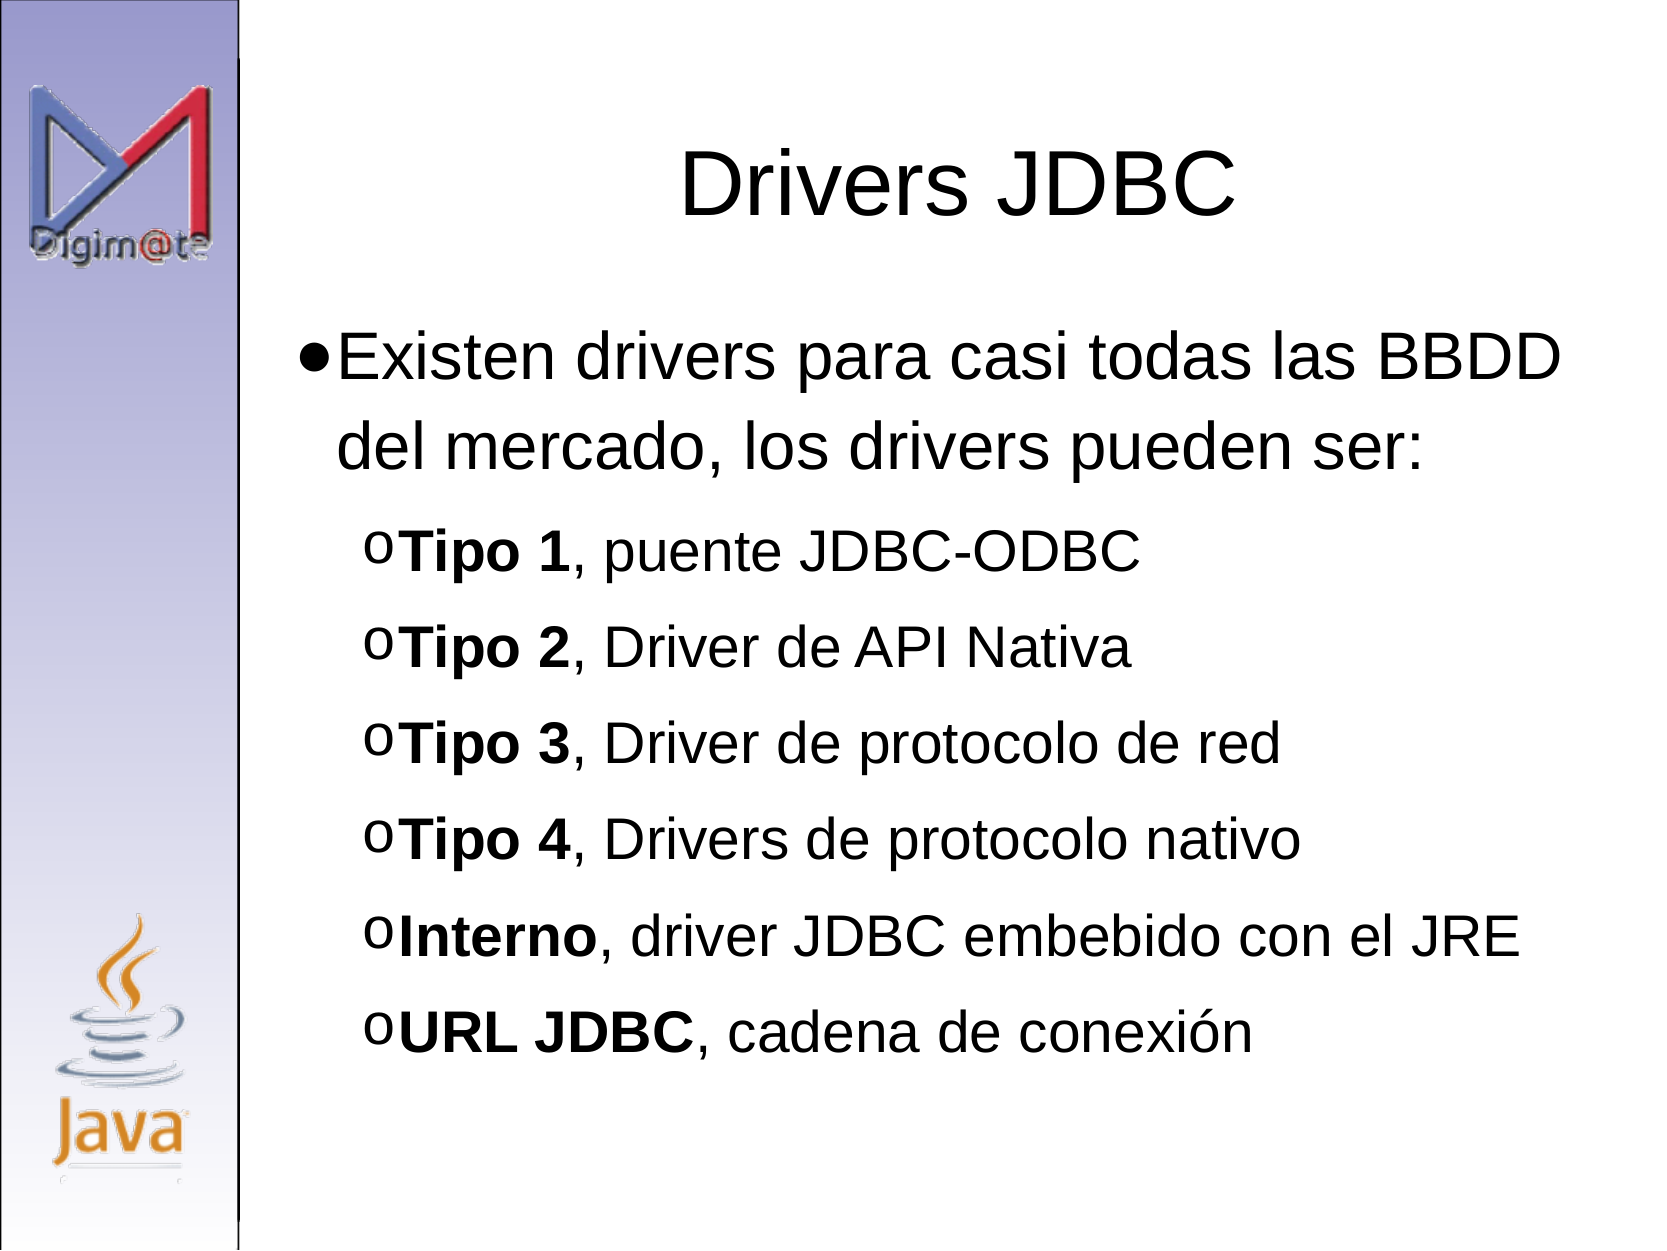

# Drivers JDBC
Existen drivers para casi todas las BBDD del mercado, los drivers pueden ser:
Tipo 1, puente JDBC-ODBC
Tipo 2, Driver de API Nativa
Tipo 3, Driver de protocolo de red
Tipo 4, Drivers de protocolo nativo
Interno, driver JDBC embebido con el JRE
URL JDBC, cadena de conexión